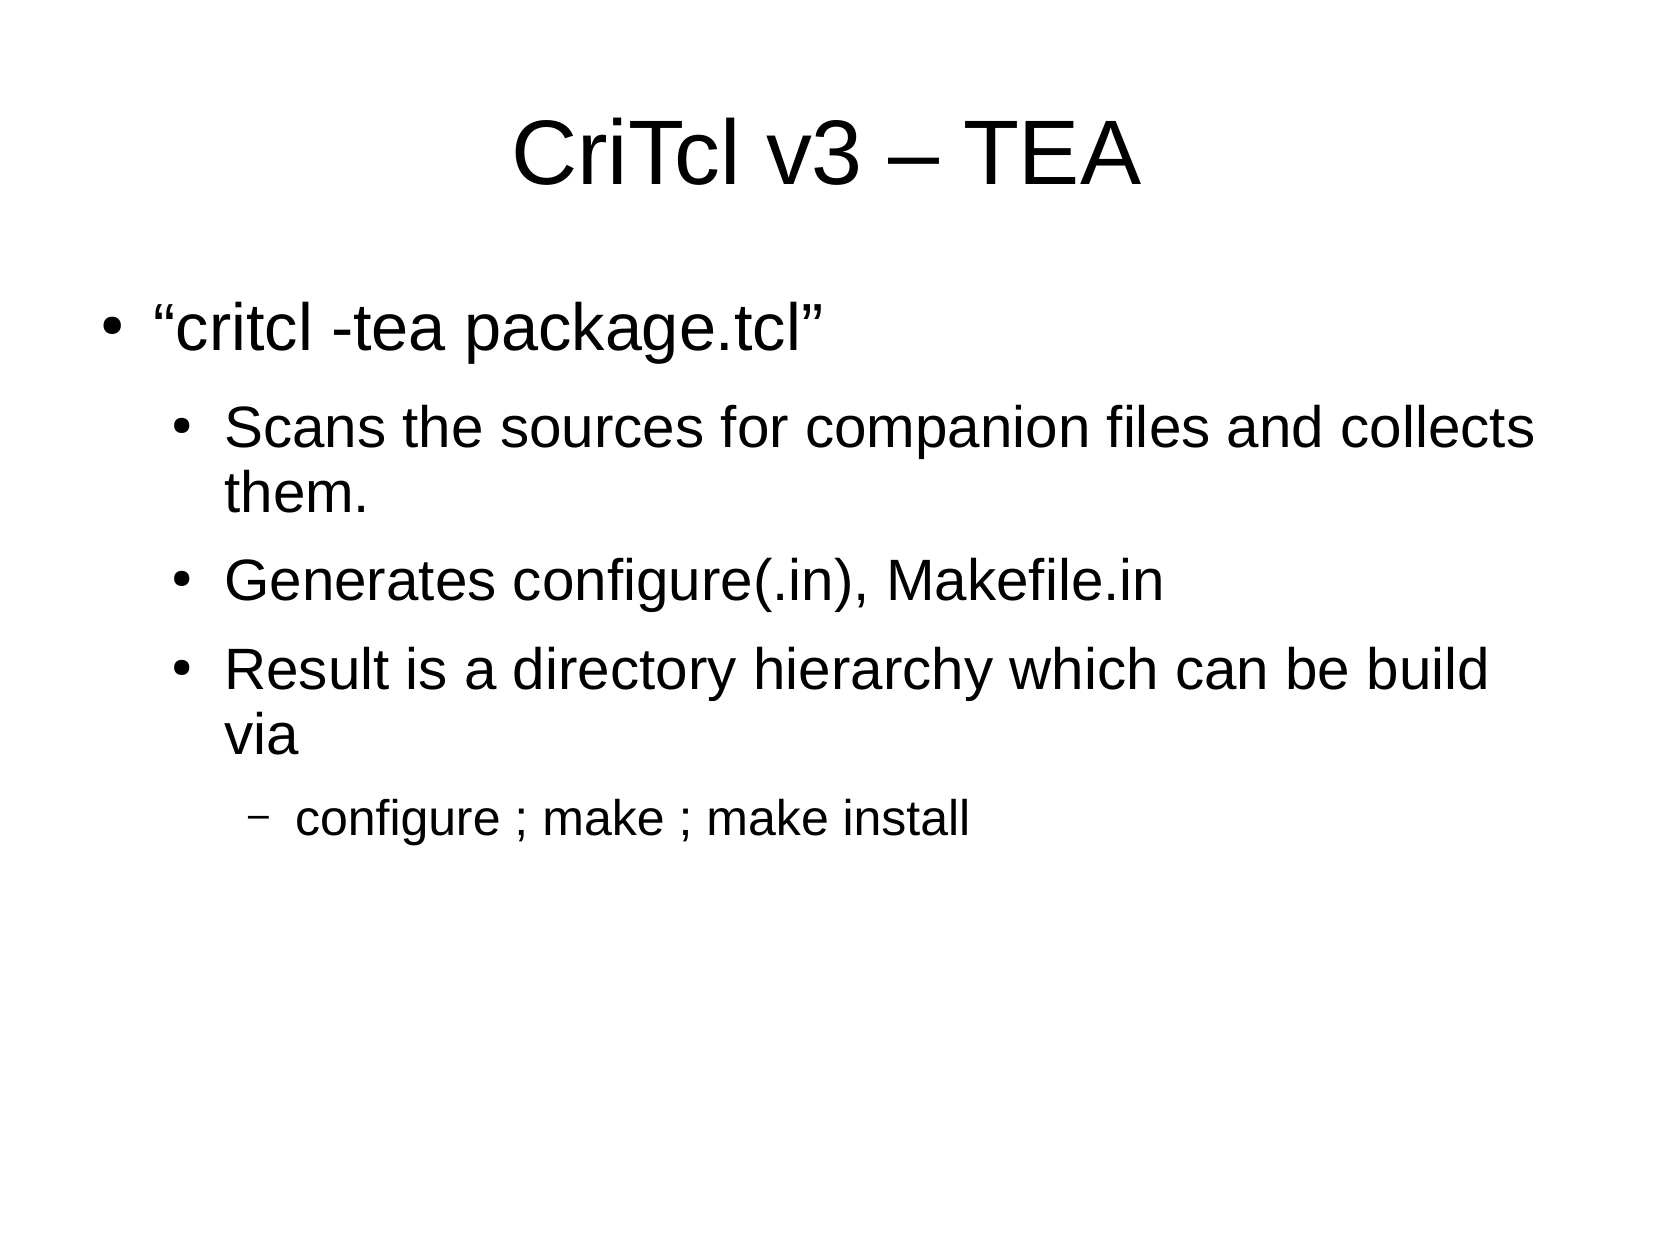

# CriTcl v3 – TEA
“critcl -tea package.tcl”
Scans the sources for companion files and collects them.
Generates configure(.in), Makefile.in
Result is a directory hierarchy which can be build via
configure ; make ; make install